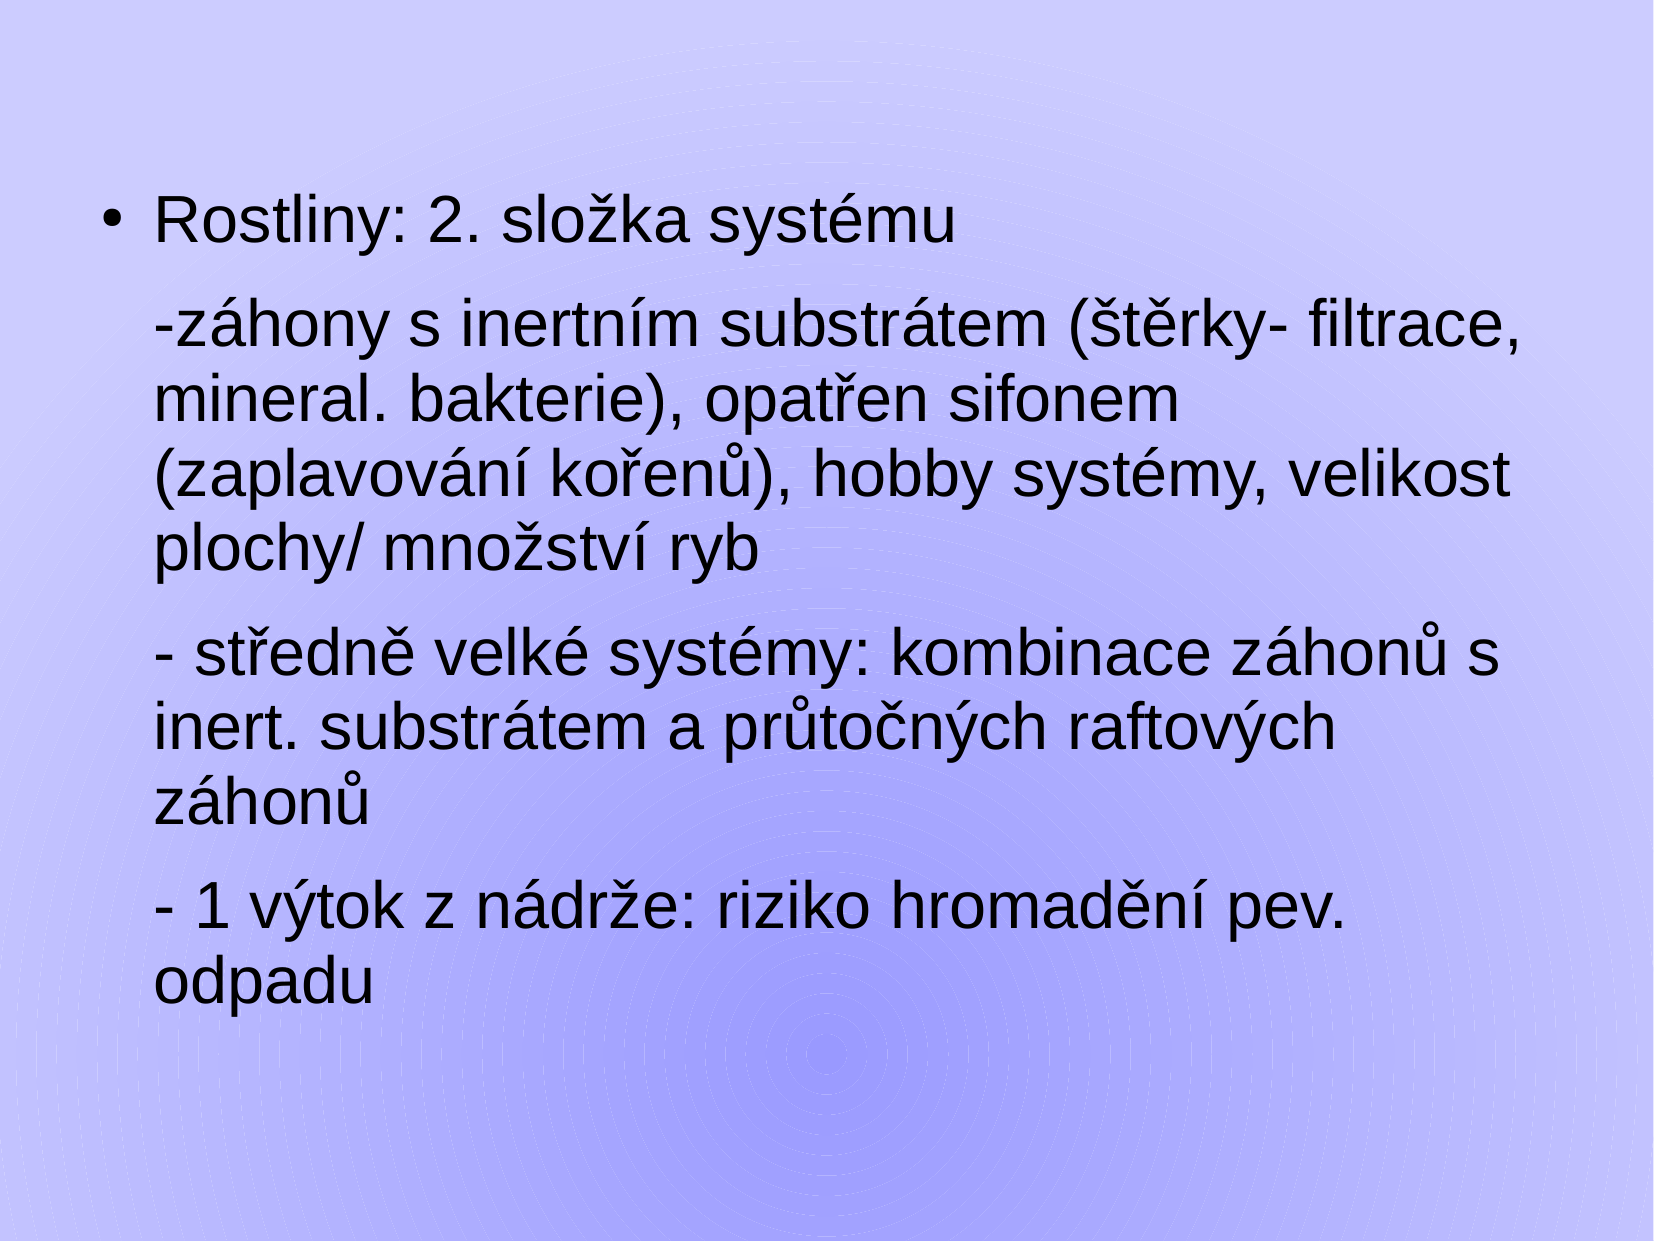

#
Rostliny: 2. složka systému
-záhony s inertním substrátem (štěrky- filtrace, mineral. bakterie), opatřen sifonem (zaplavování kořenů), hobby systémy, velikost plochy/ množství ryb
- středně velké systémy: kombinace záhonů s inert. substrátem a průtočných raftových záhonů
- 1 výtok z nádrže: riziko hromadění pev. odpadu